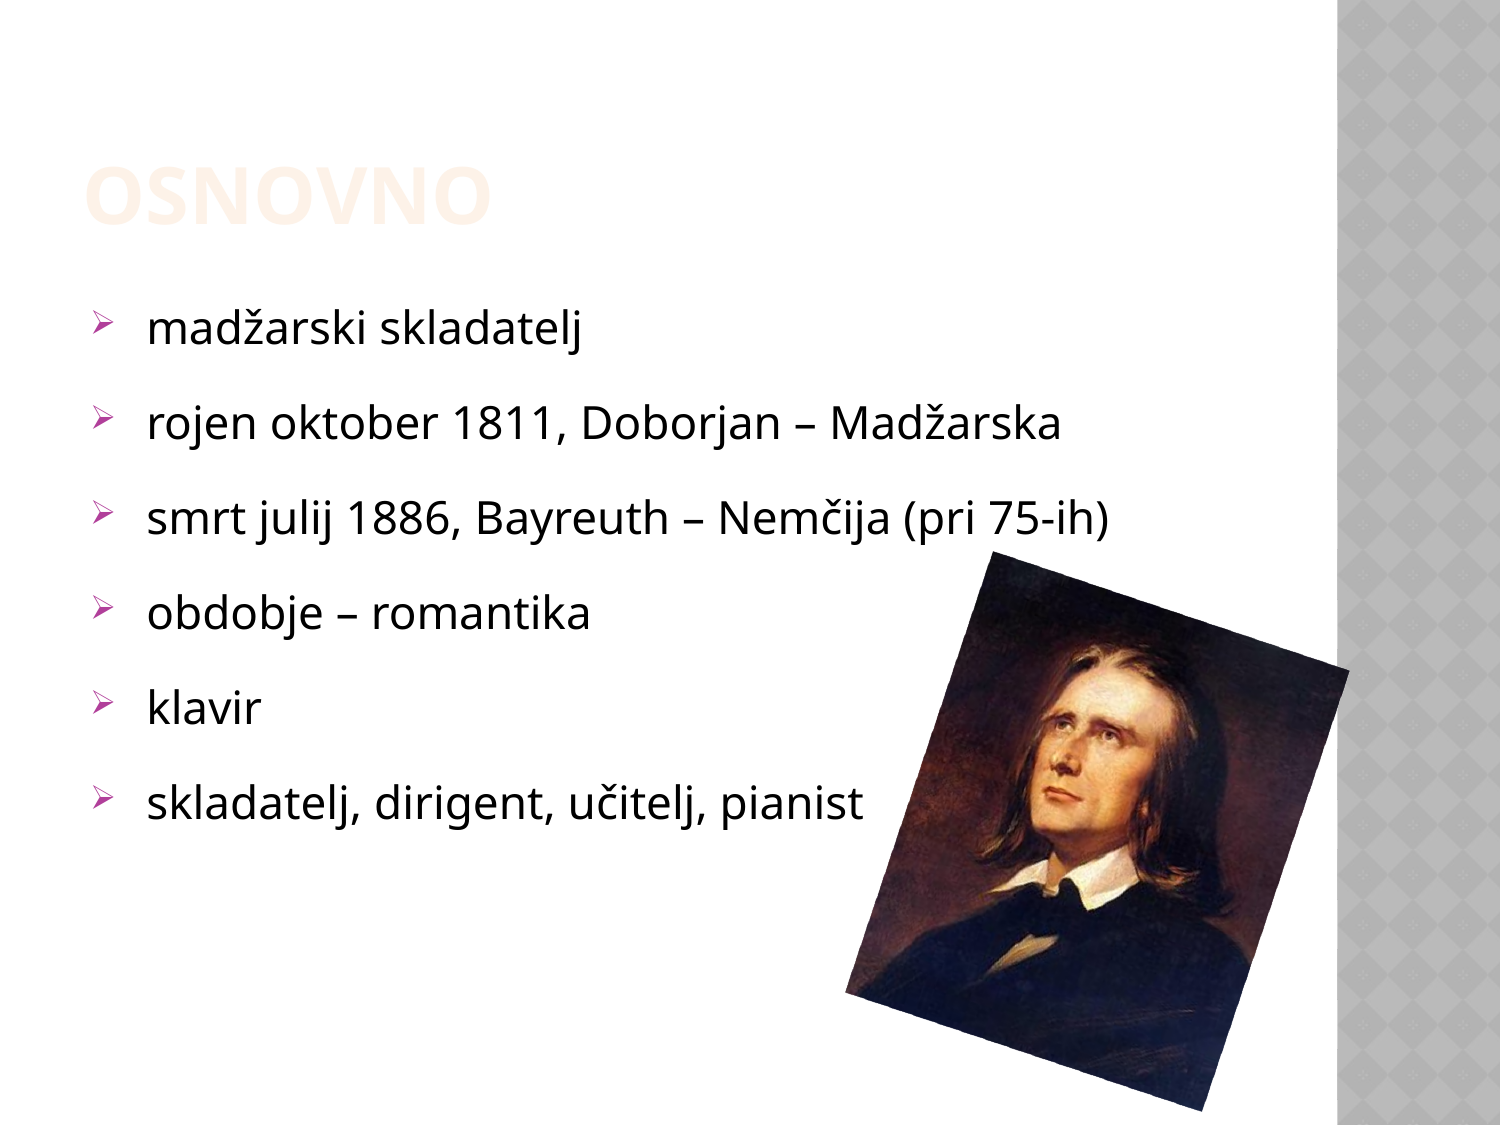

# OSNOVNO
madžarski skladatelj
rojen oktober 1811, Doborjan – Madžarska
smrt julij 1886, Bayreuth – Nemčija (pri 75-ih)
obdobje – romantika
klavir
skladatelj, dirigent, učitelj, pianist